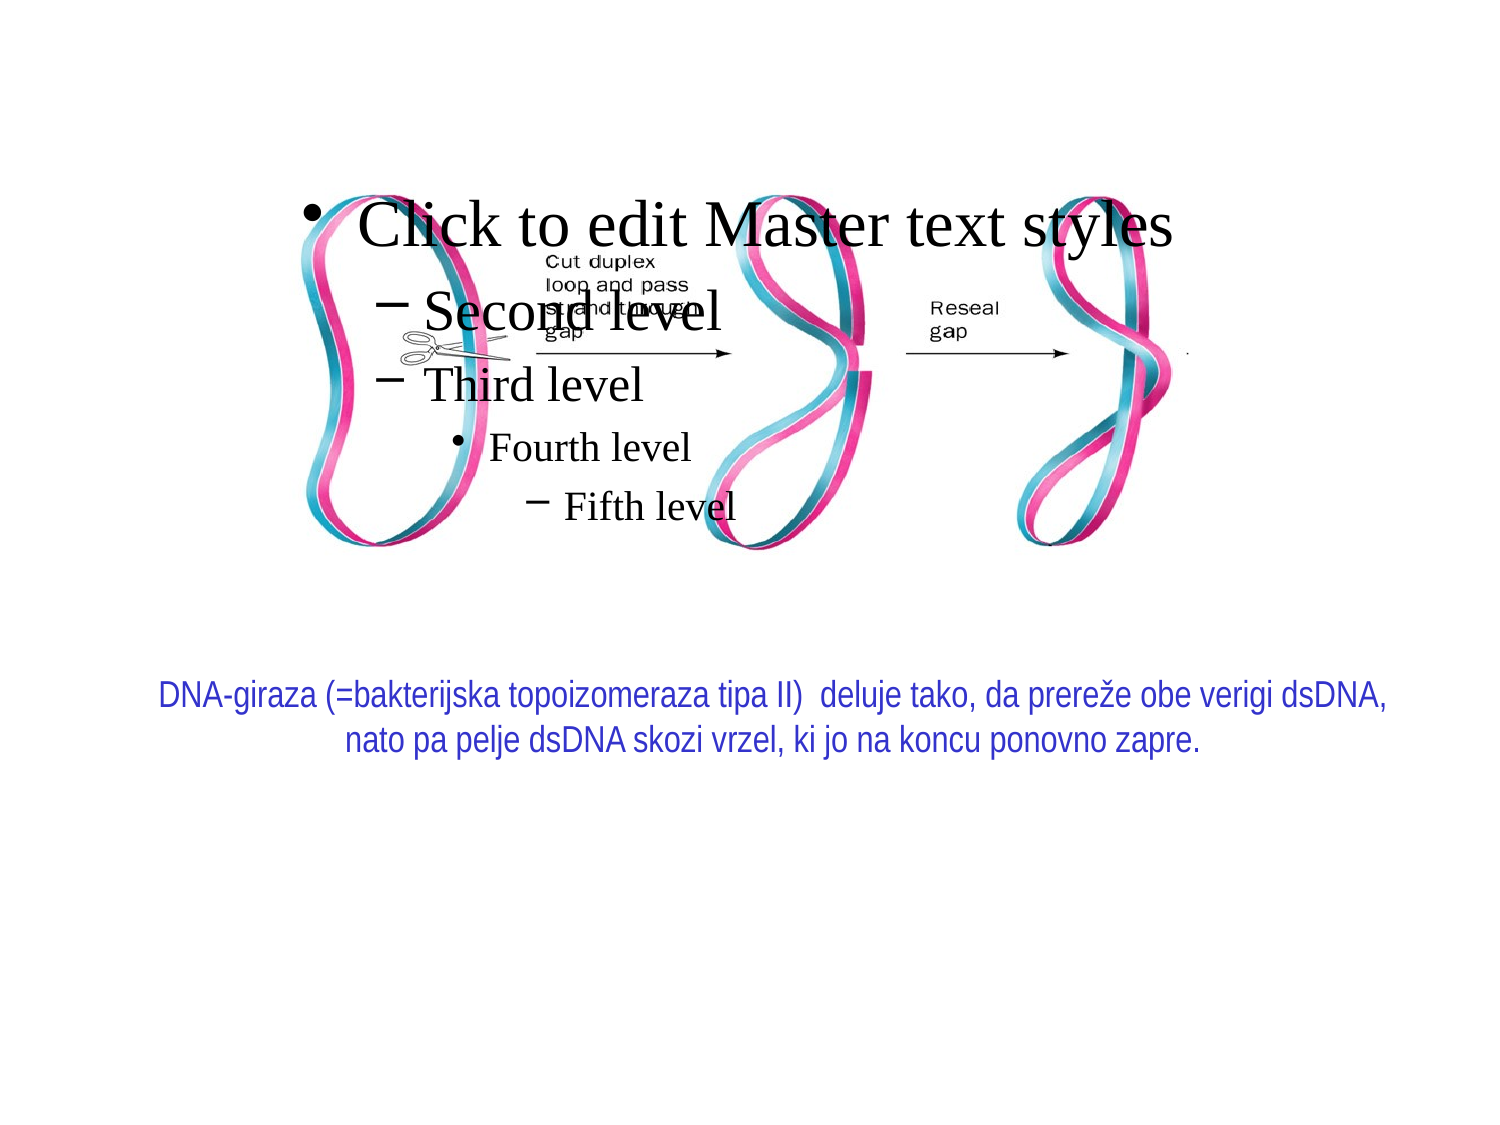

Click to edit Master text styles
Second level
Third level
Fourth level
Fifth level
# DNA-giraza (=bakterijska topoizomeraza tipa II) deluje tako, da prereže obe verigi dsDNA, nato pa pelje dsDNA skozi vrzel, ki jo na koncu ponovno zapre.